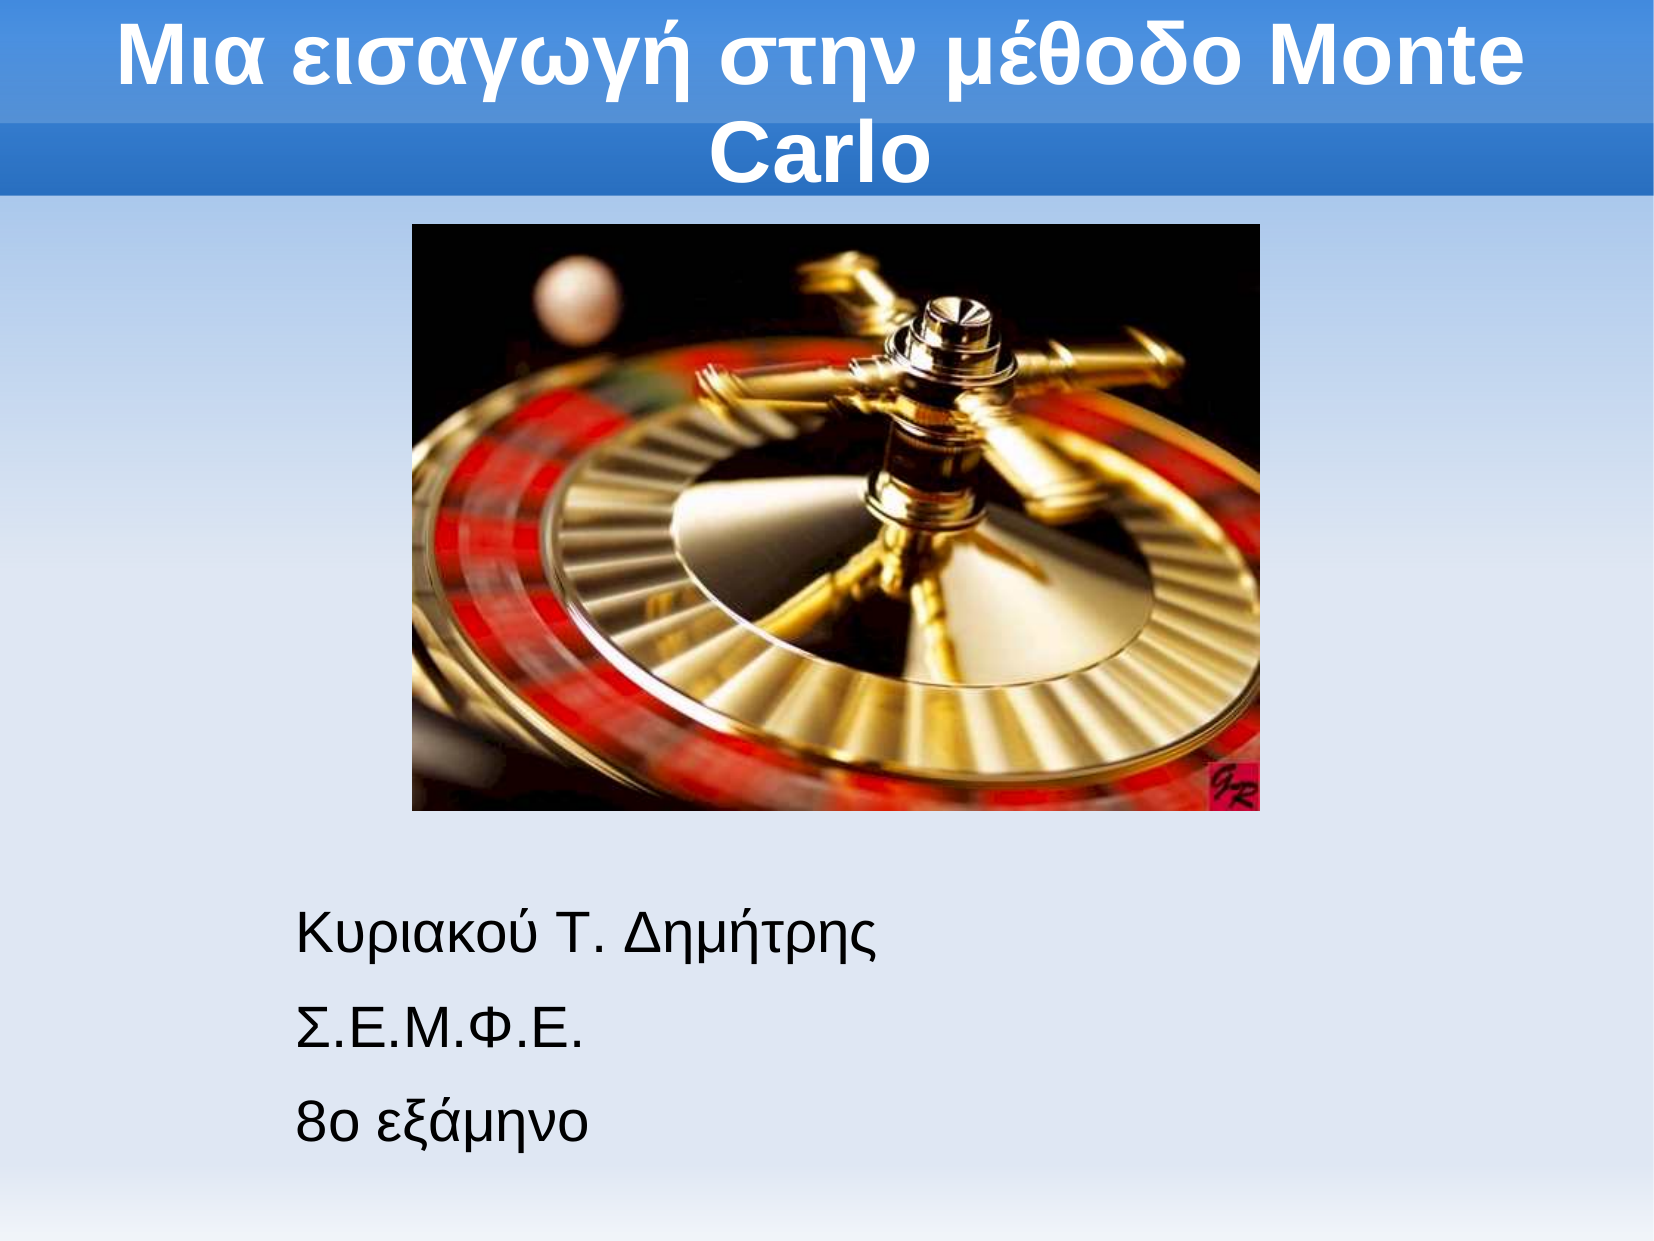

# Μια εισαγωγή στην μέθοδο Monte Carlo
Κυριακού Τ. Δημήτρης
Σ.Ε.Μ.Φ.Ε.
8ο εξάμηνο